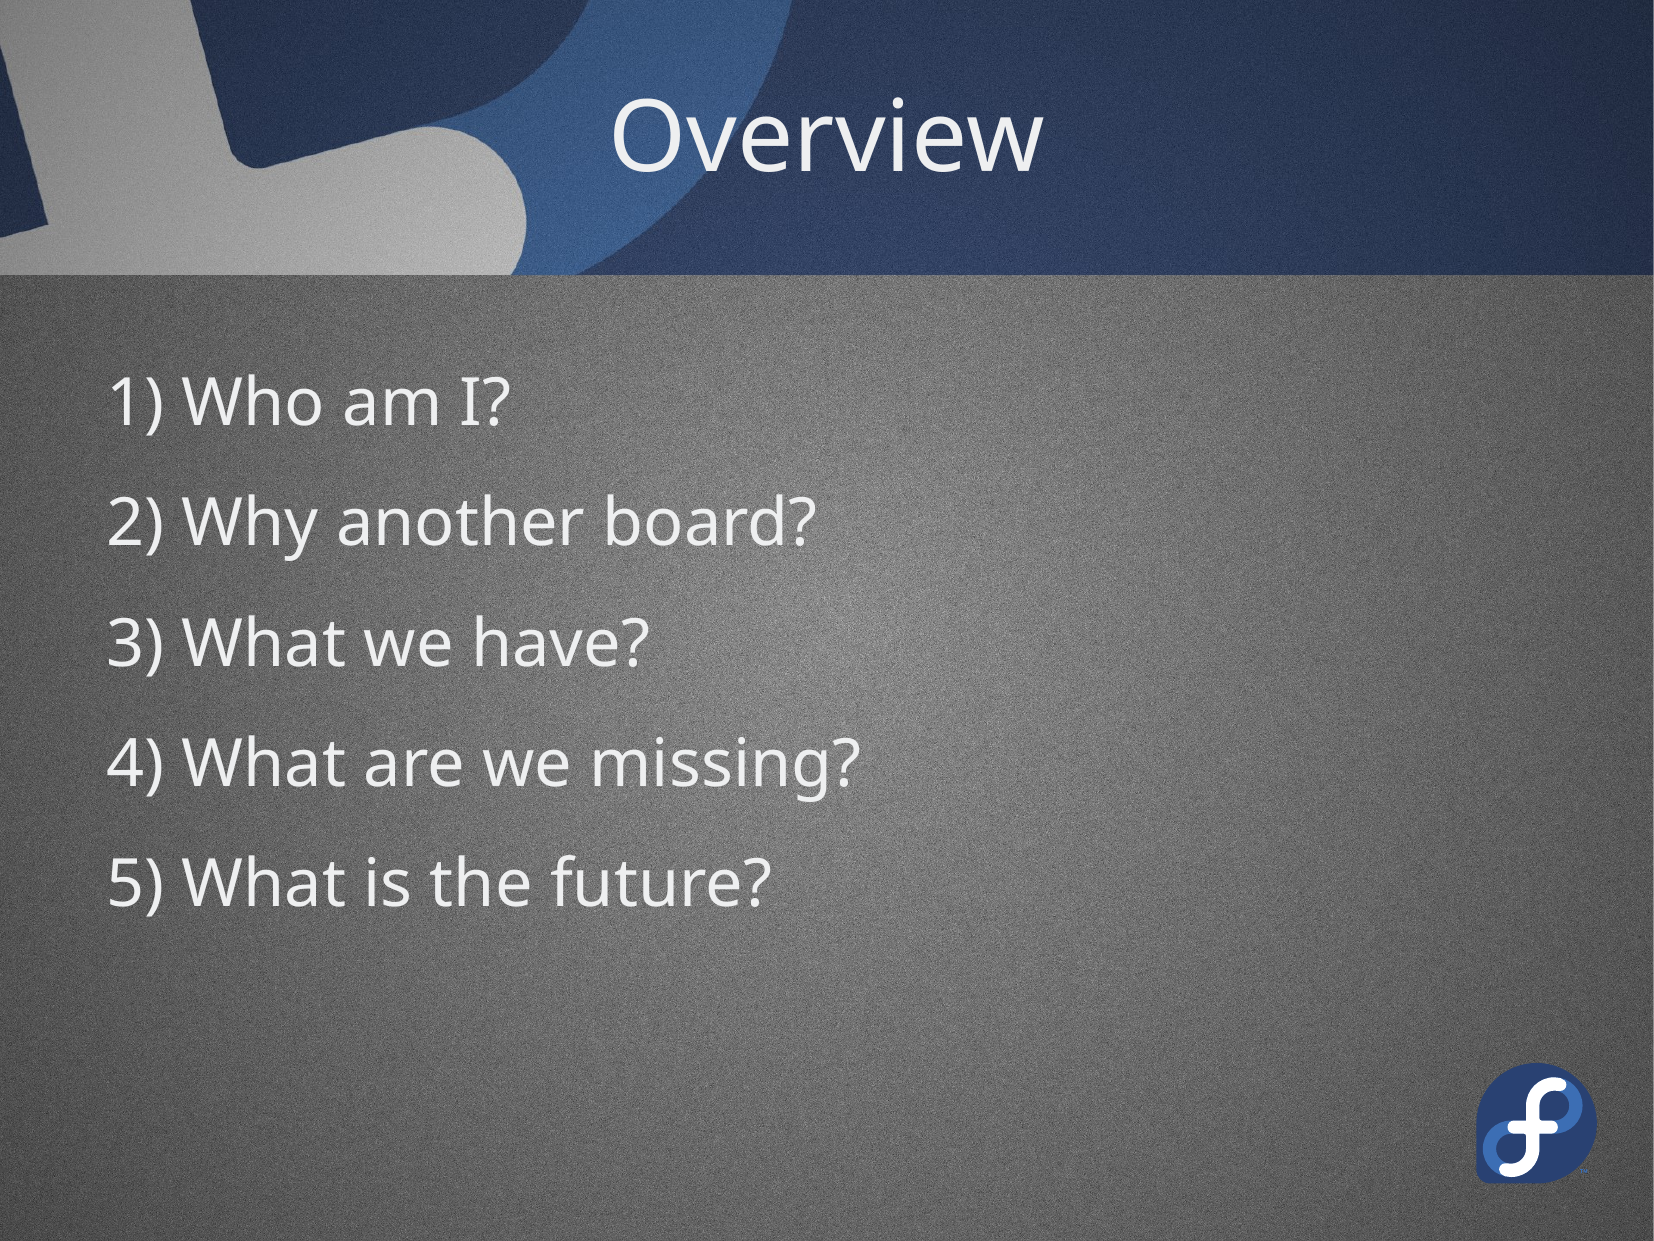

# Overview
 Who am I?
 Why another board?
 What we have?
 What are we missing?
 What is the future?